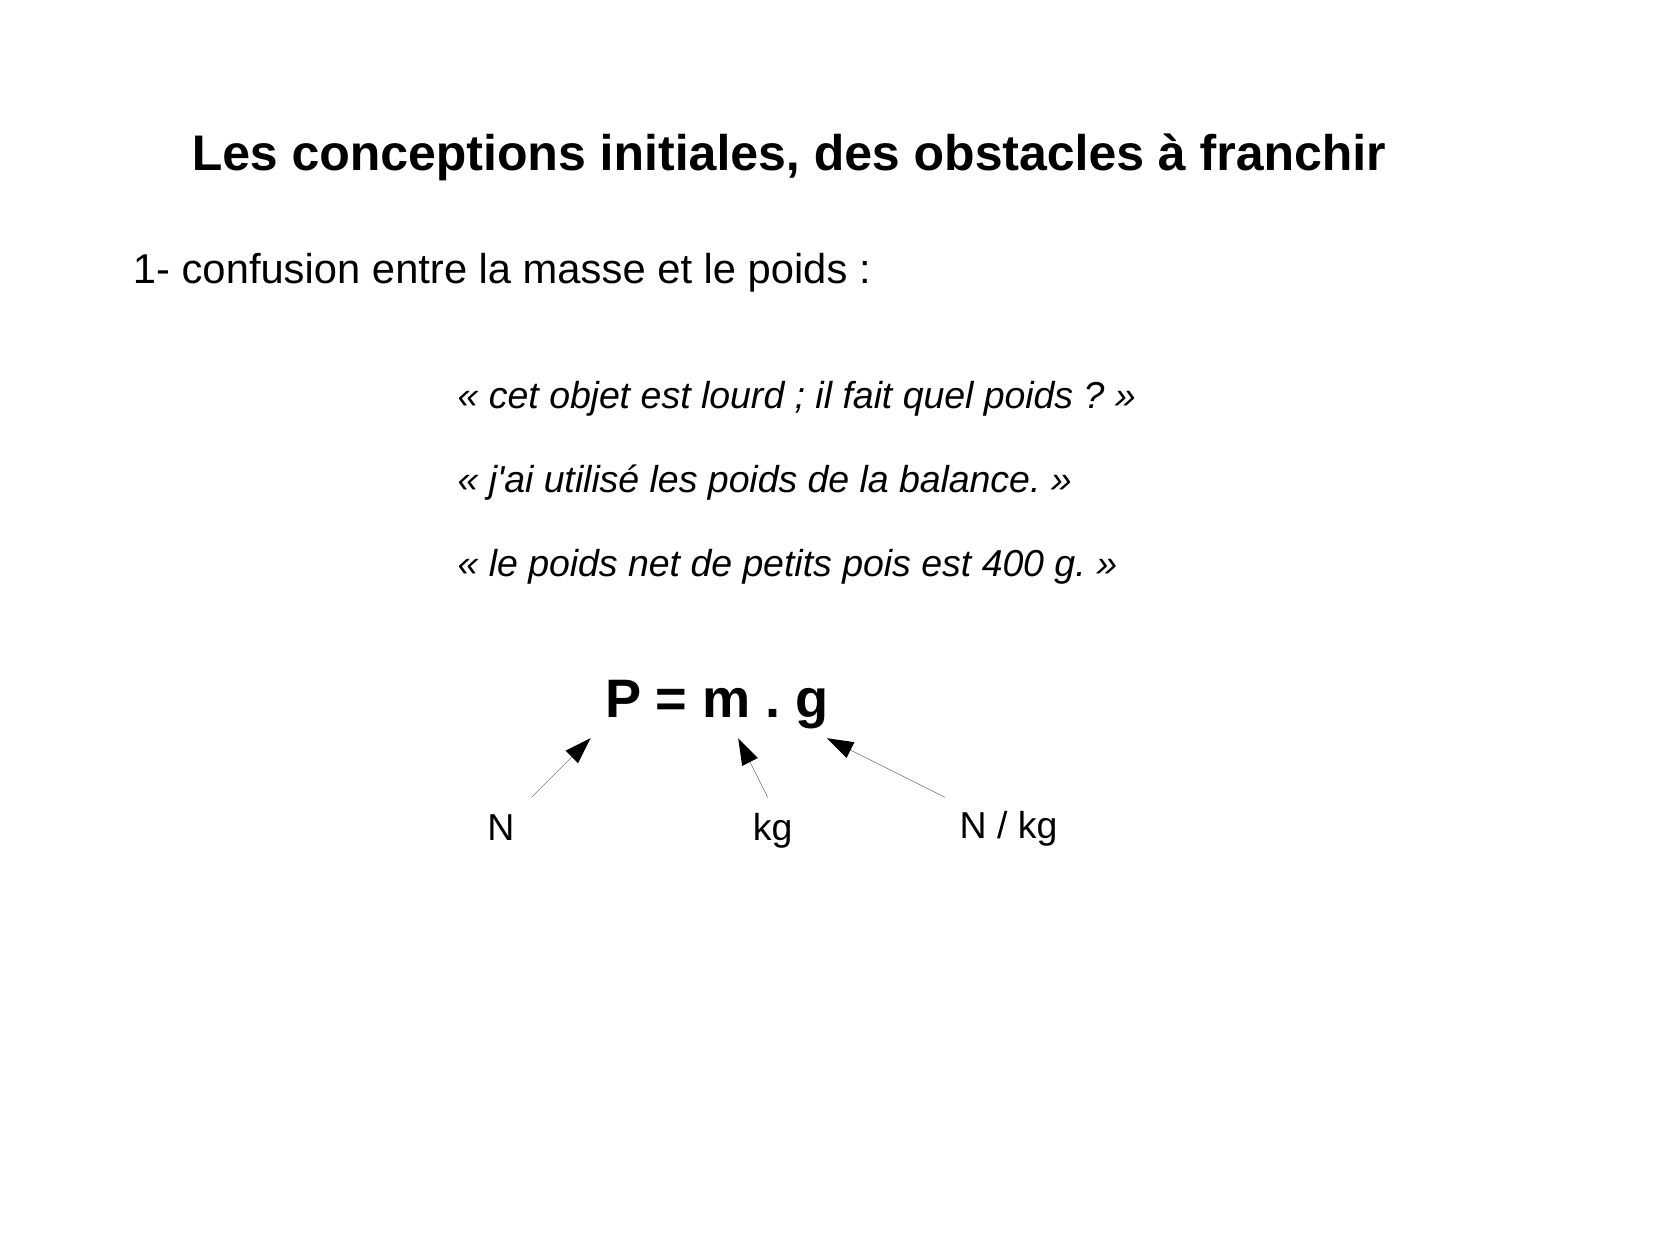

Les conceptions initiales, des obstacles à franchir
1- confusion entre la masse et le poids :
« cet objet est lourd ; il fait quel poids ? »
« j'ai utilisé les poids de la balance. »
« le poids net de petits pois est 400 g. »
P = m . g
N / kg
N
kg